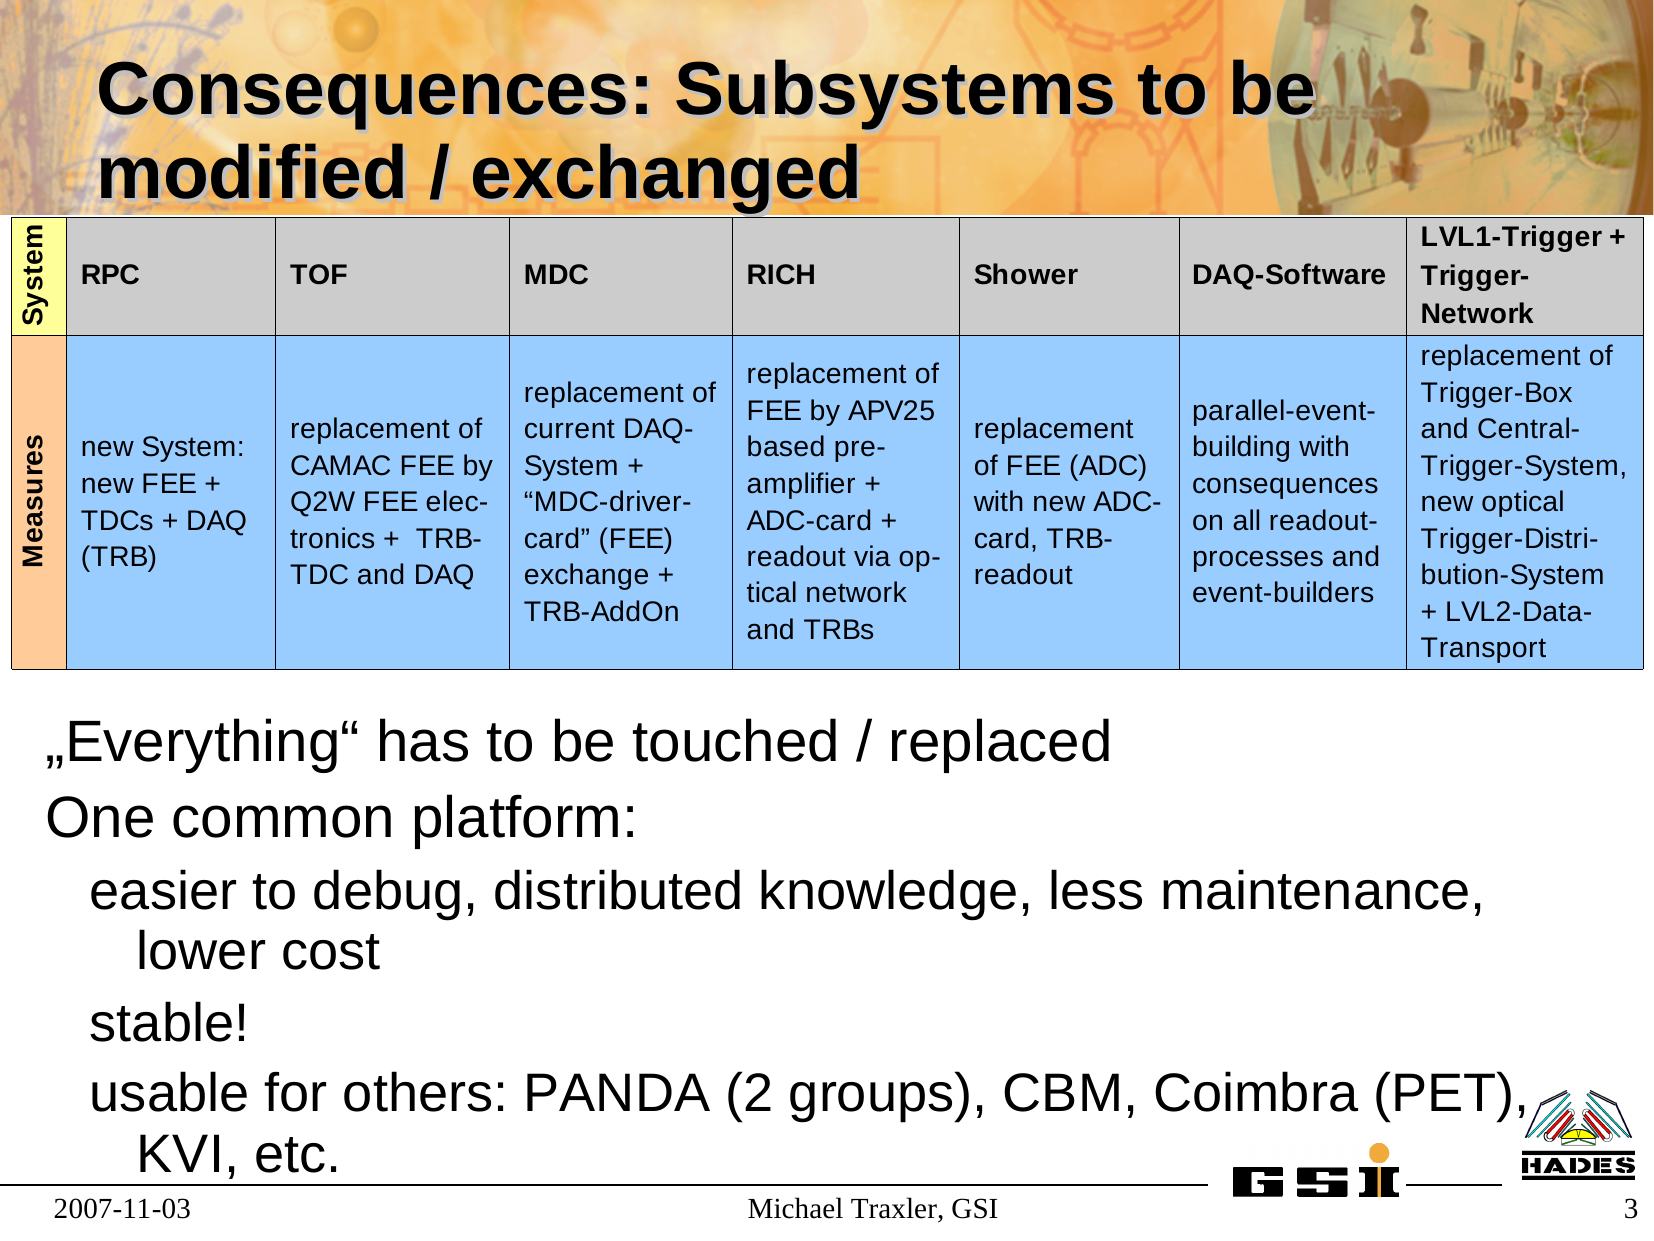

# Consequences: Subsystems to be modified / exchanged
„Everything“ has to be touched / replaced
One common platform:
easier to debug, distributed knowledge, less maintenance, lower cost
stable!
usable for others: PANDA (2 groups), CBM, Coimbra (PET), KVI, etc.
2006-09-26
Michael Traxler, GSI
3